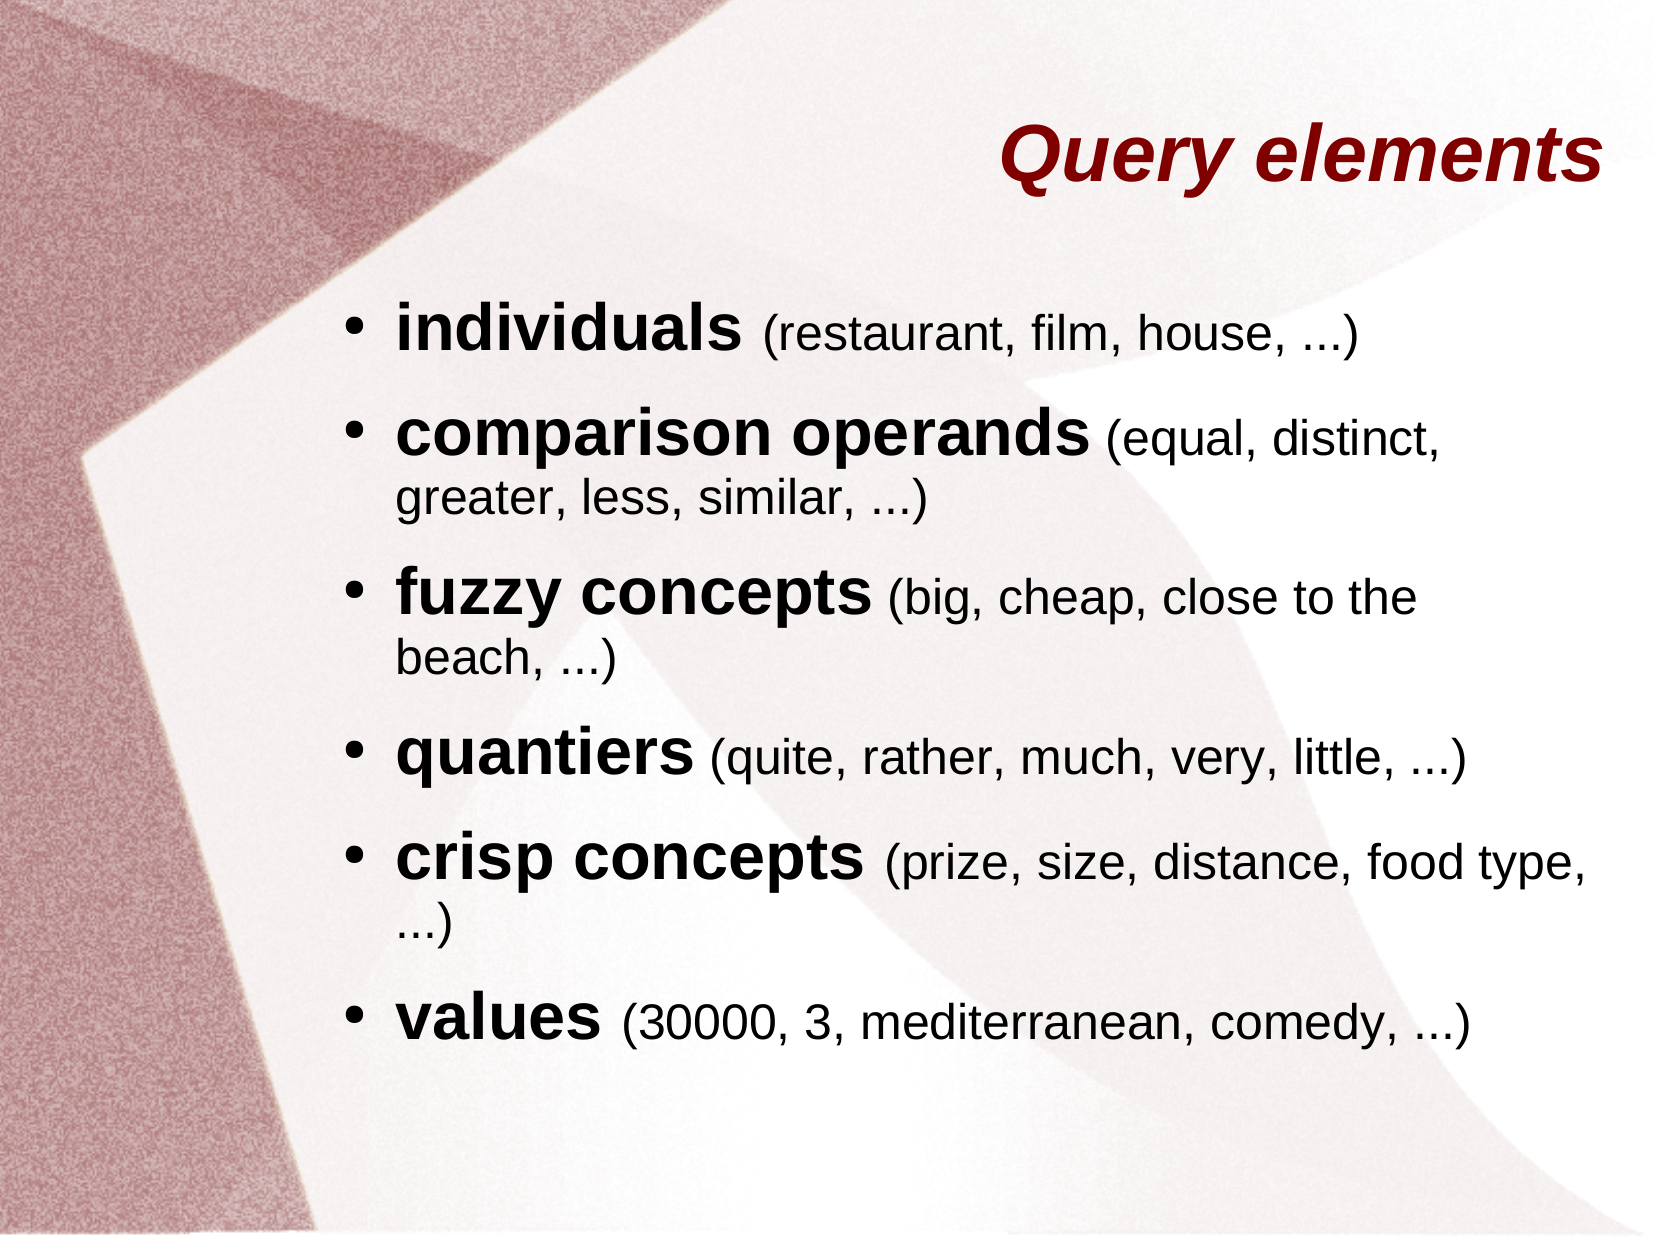

# Query elements
individuals (restaurant, film, house, ...)
comparison operands (equal, distinct, greater, less, similar, ...)
fuzzy concepts (big, cheap, close to the beach, ...)
quantiers (quite, rather, much, very, little, ...)
crisp concepts (prize, size, distance, food type, ...)
values (30000, 3, mediterranean, comedy, ...)